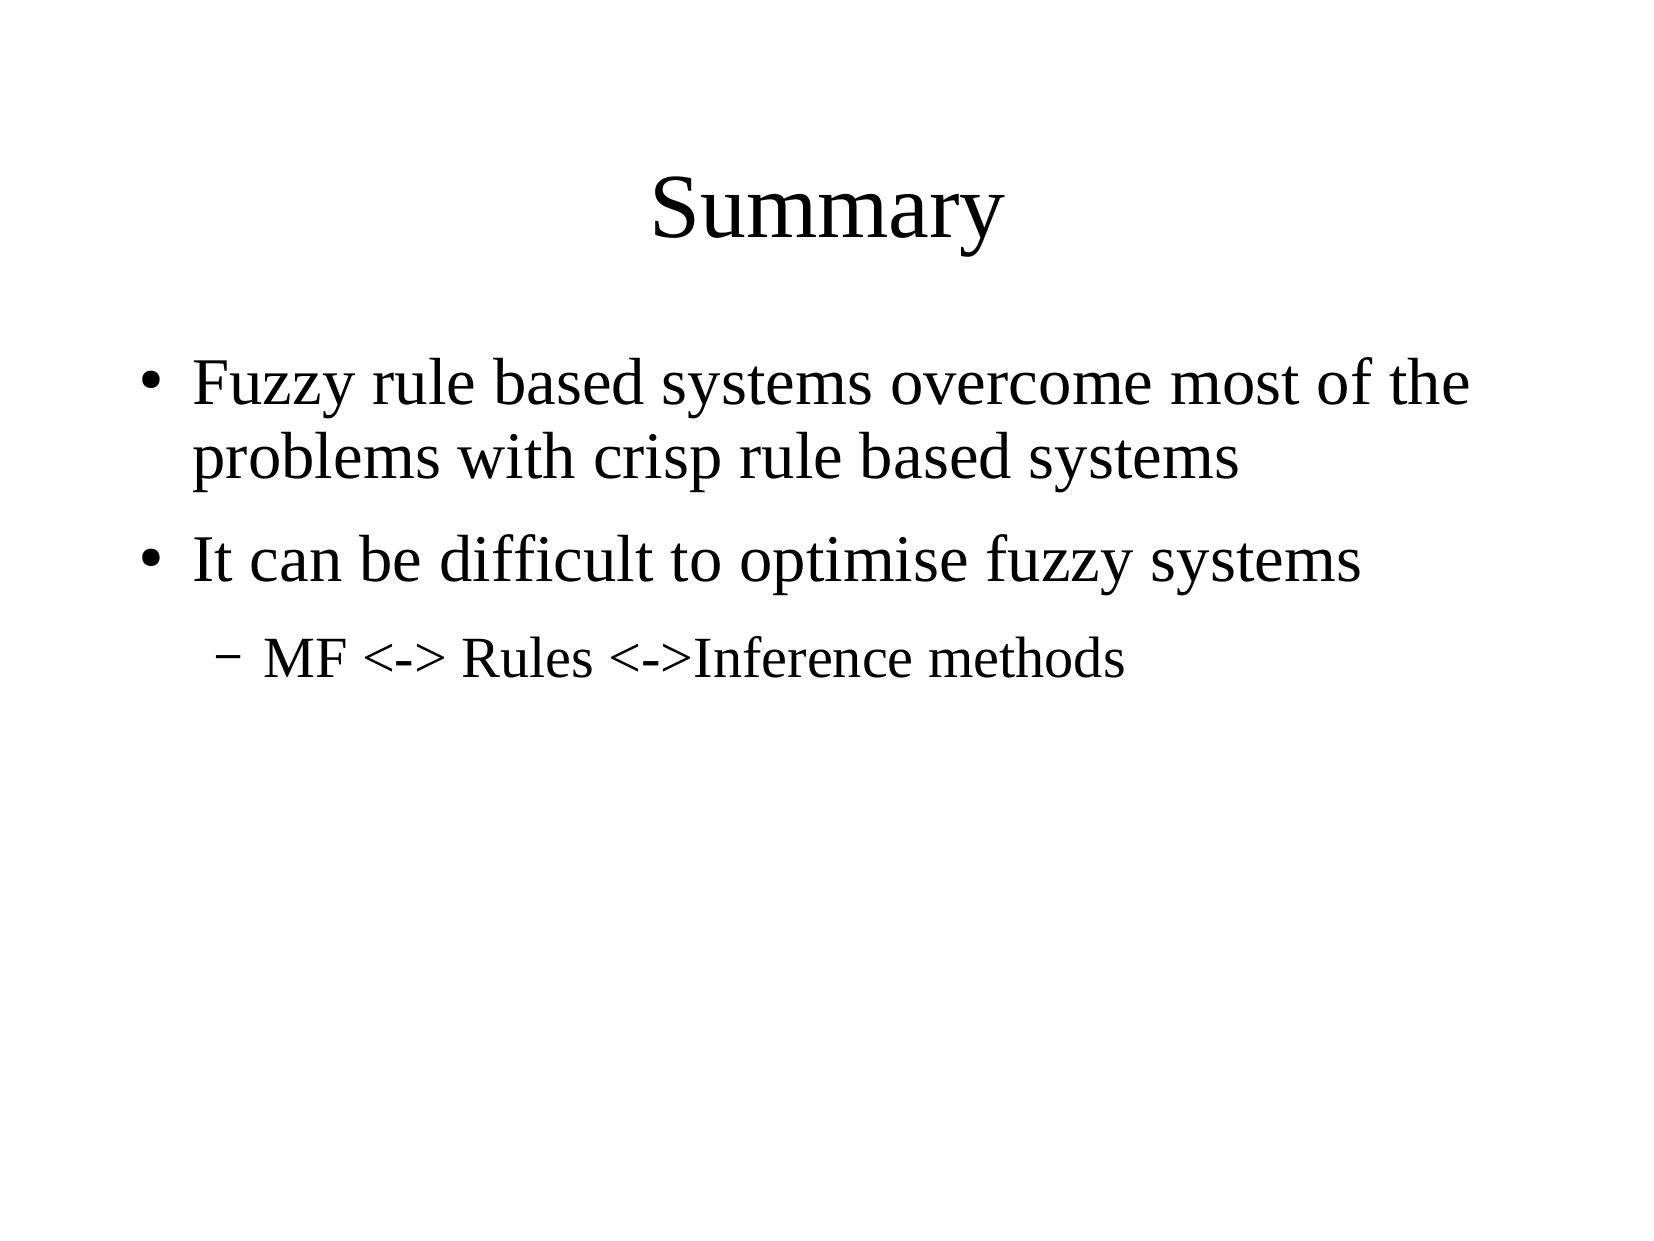

# Summary
Fuzzy rule based systems overcome most of the problems with crisp rule based systems
It can be difficult to optimise fuzzy systems
MF <-> Rules <->Inference methods